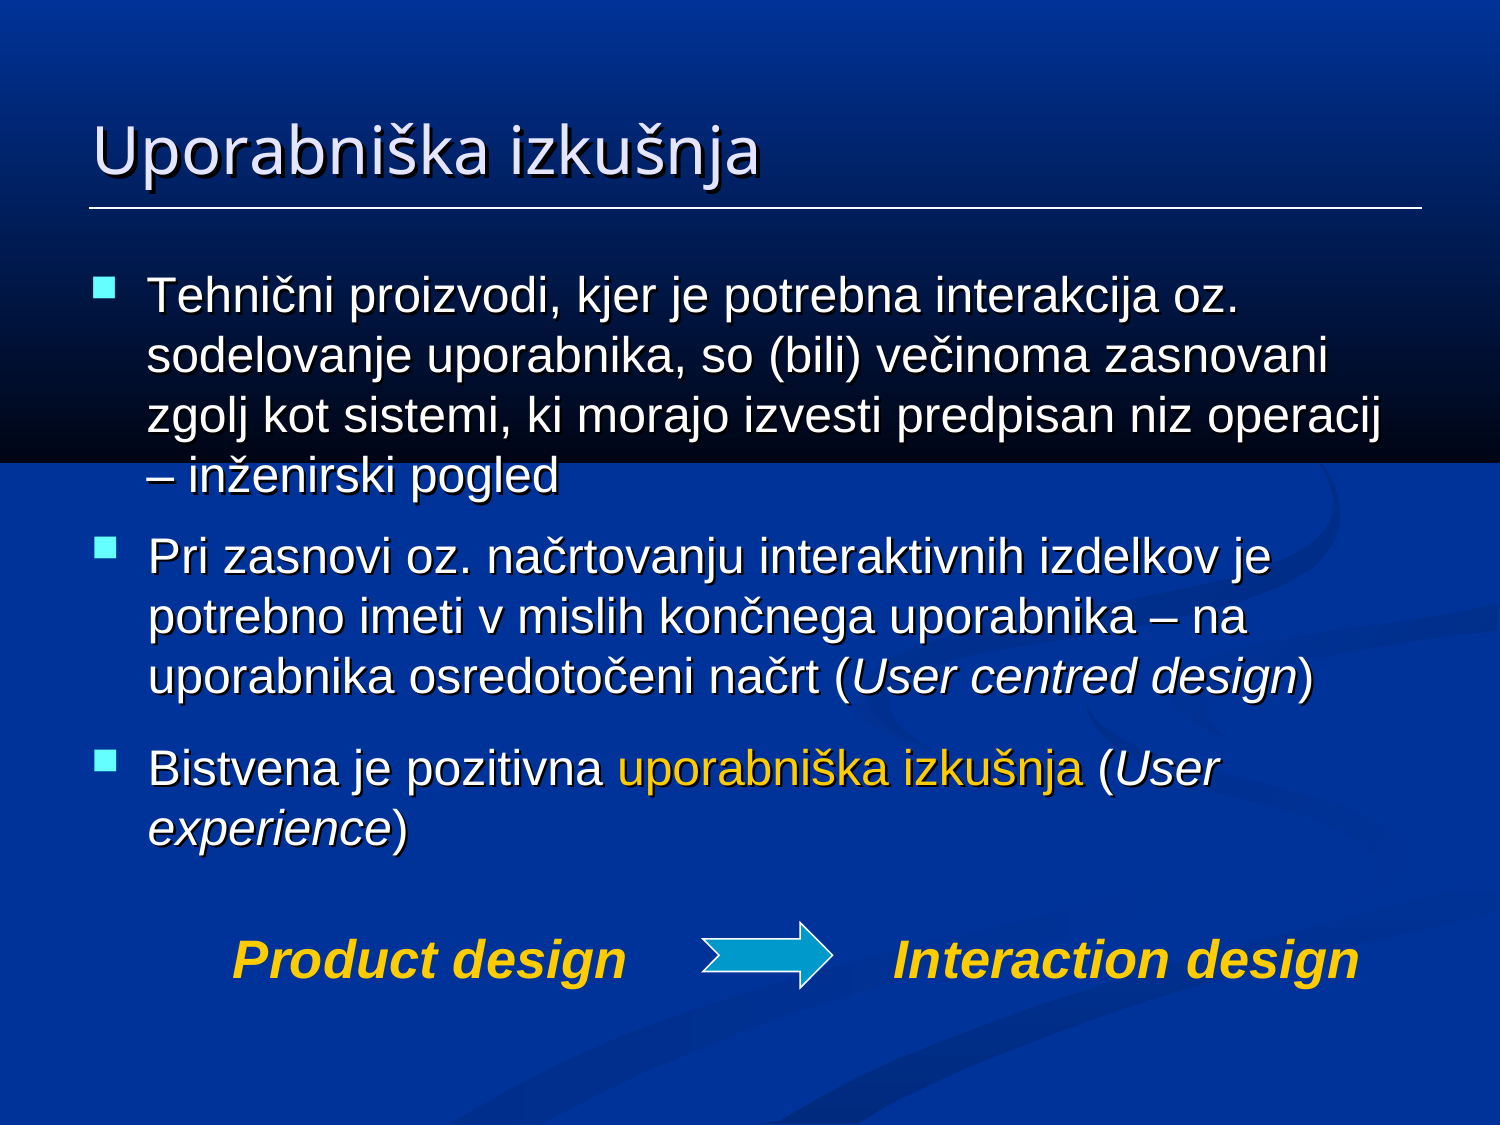

Uporabniška izkušnja
# Tehnični proizvodi, kjer je potrebna interakcija oz. sodelovanje uporabnika, so (bili) večinoma zasnovani zgolj kot sistemi, ki morajo izvesti predpisan niz operacij – inženirski pogled
Pri zasnovi oz. načrtovanju interaktivnih izdelkov je potrebno imeti v mislih končnega uporabnika – na uporabnika osredotočeni načrt (User centred design)
Bistvena je pozitivna uporabniška izkušnja (User experience)
Product design
Interaction design